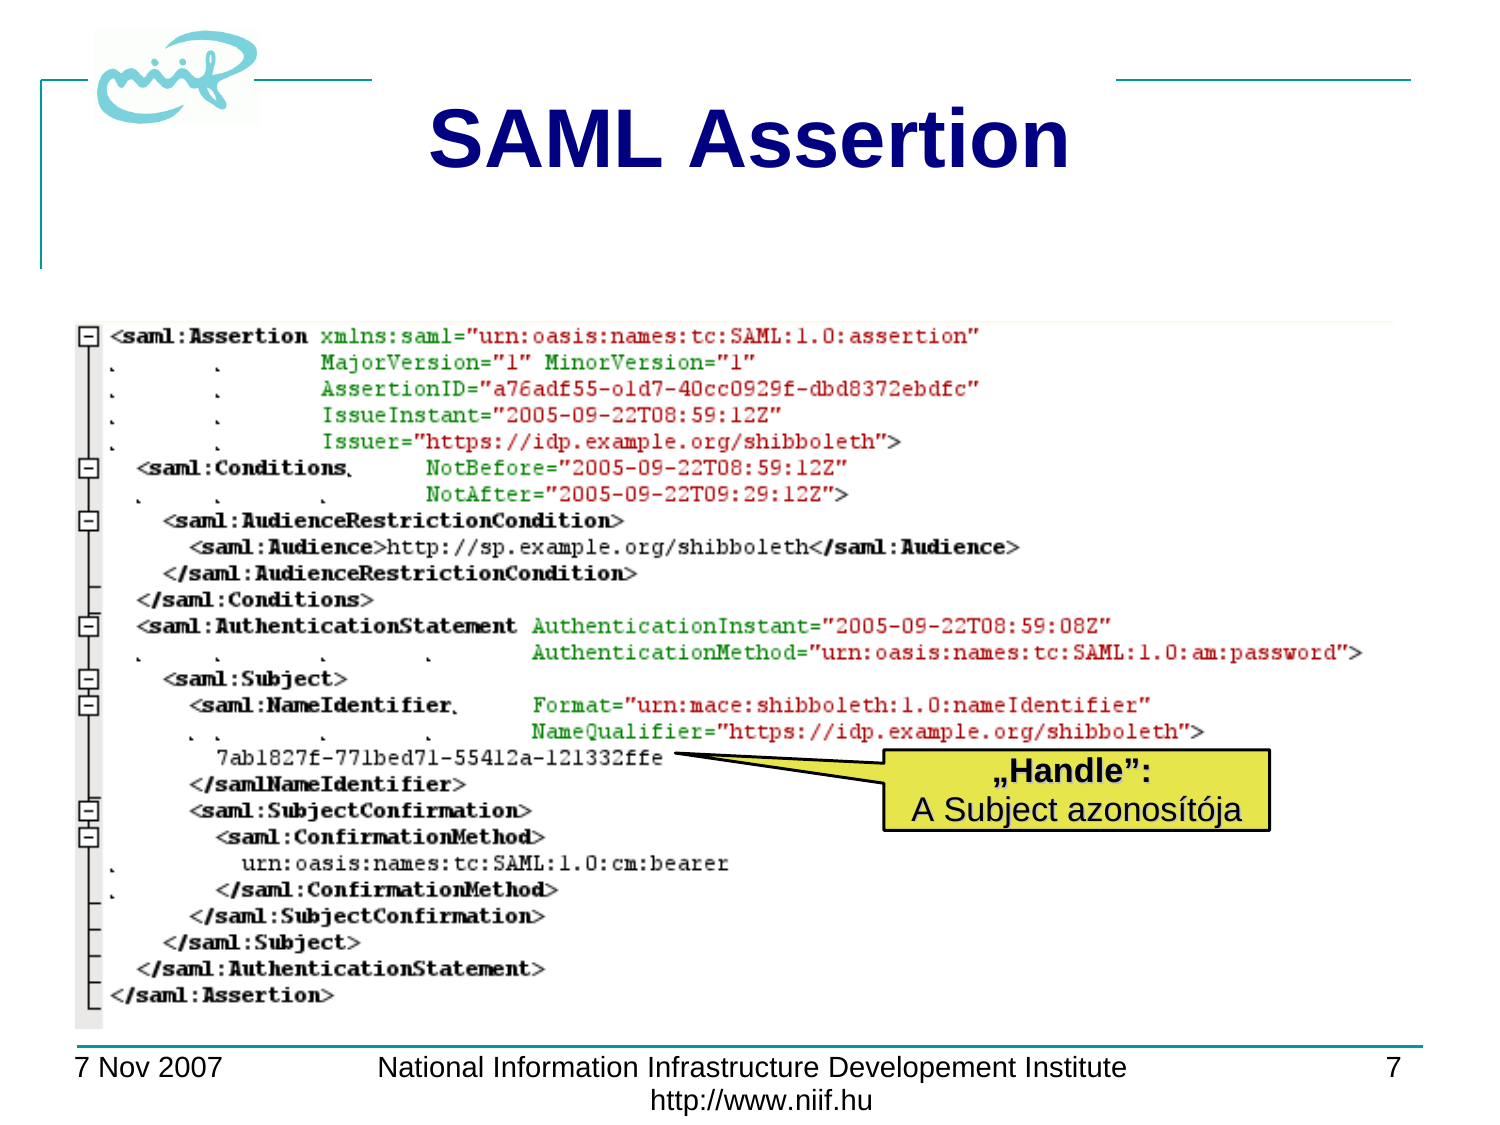

# SAML Assertion
„Handle”:
A Subject azonosítója